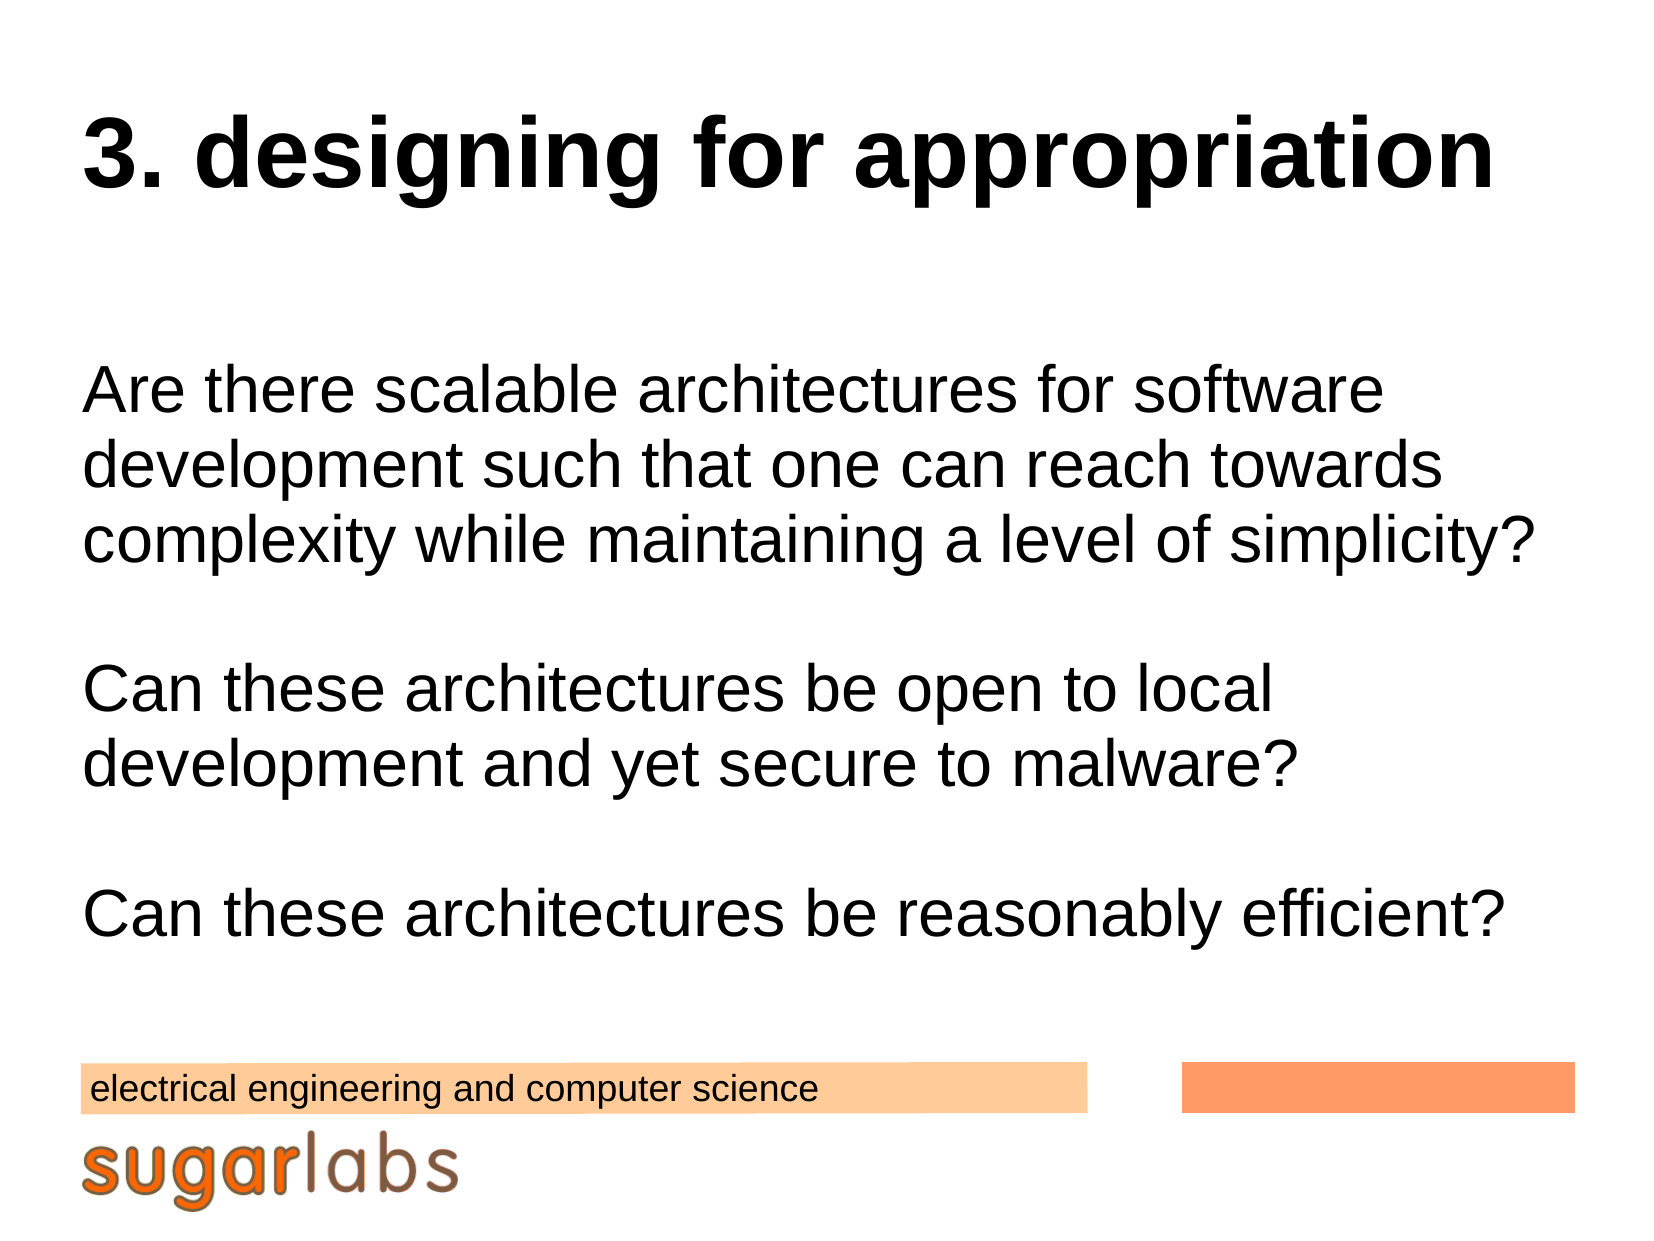

# 3. designing for appropriation
Are there scalable architectures for software development such that one can reach towards complexity while maintaining a level of simplicity?
Can these architectures be open to local development and yet secure to malware?
Can these architectures be reasonably efficient?
electrical engineering and computer science